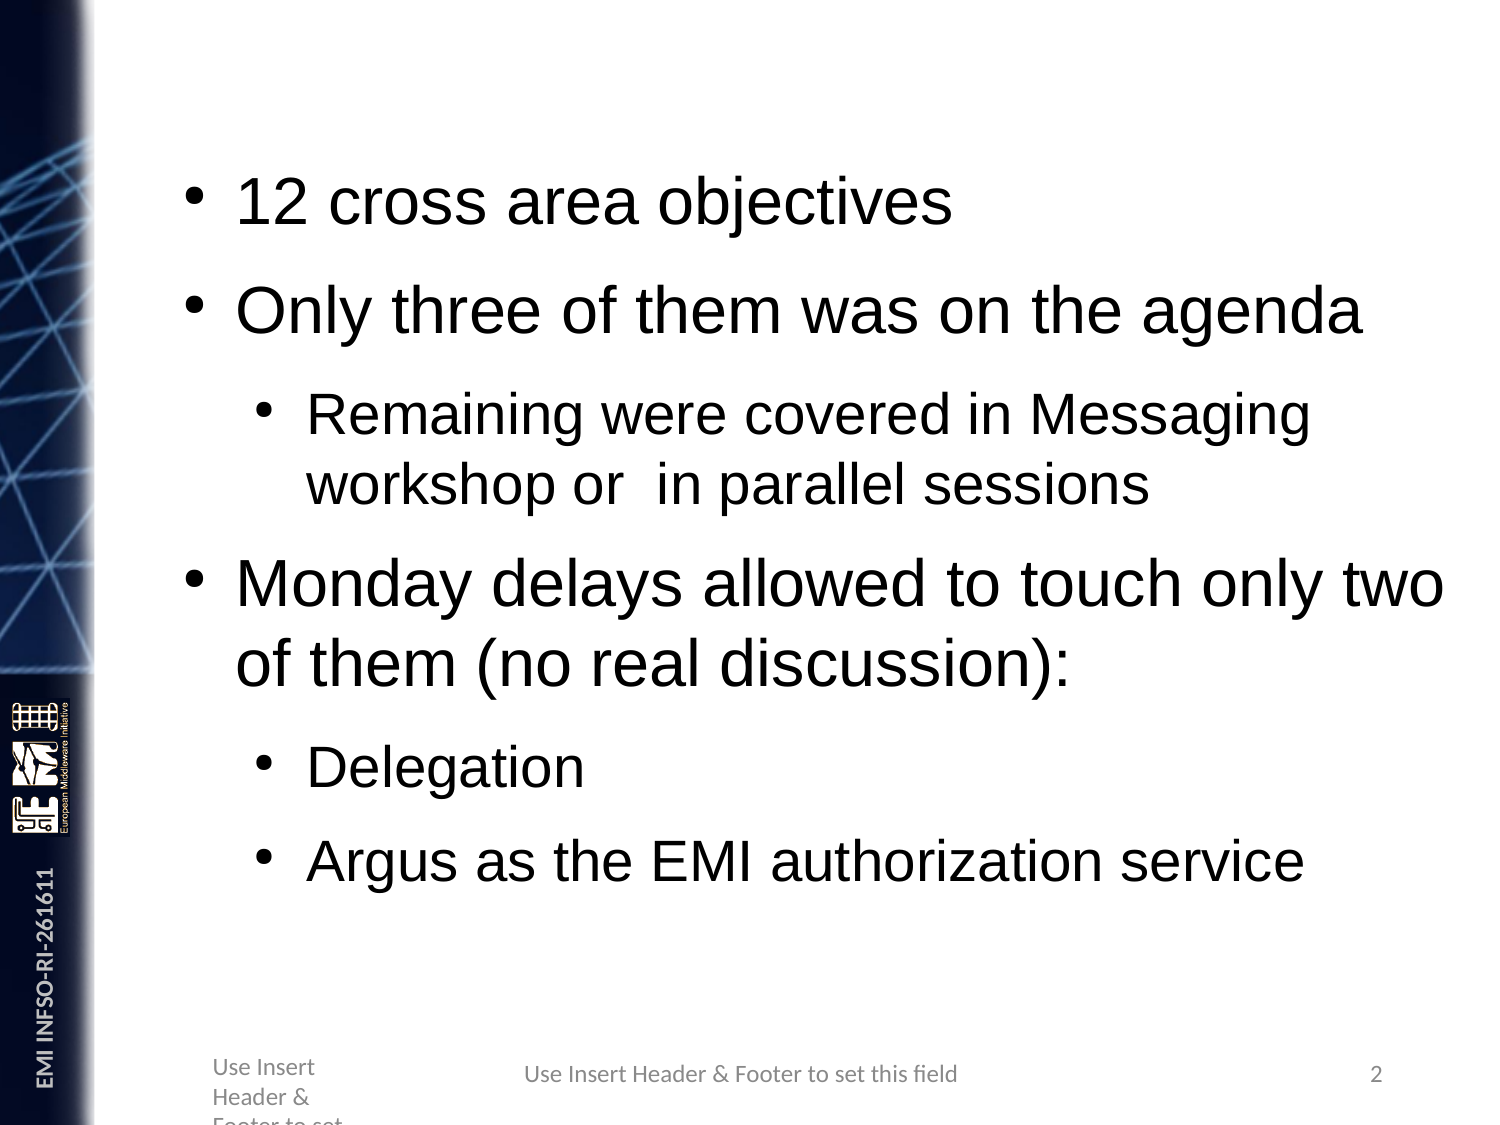

# 12 cross area objectives
Only three of them was on the agenda
Remaining were covered in Messaging workshop or in parallel sessions
Monday delays allowed to touch only two of them (no real discussion):
Delegation
Argus as the EMI authorization service
Use Insert Header & Footer to set this field
Use Insert Header & Footer to set this field